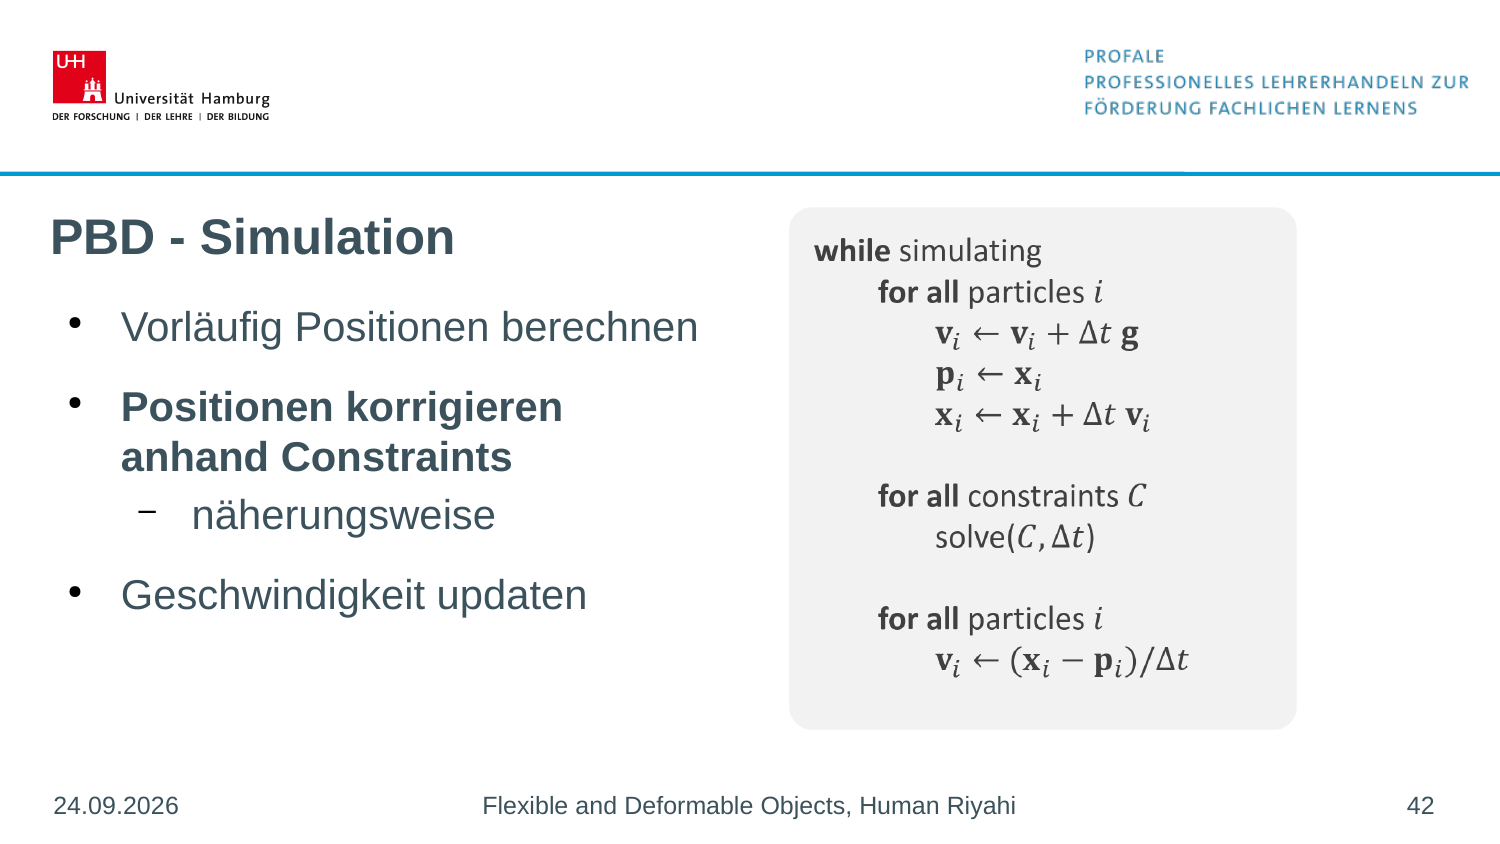

Quelle ist hier 10 minute physics von Matthias Müller (soft body videos)
Bild fehlt
# PBD - Simulation
Vorläufig Positionen berechnen
Positionen korrigieren anhand Constraints
näherungsweise
Geschwindigkeit updaten
Flexible and Deformable Objects, Human Riyahi